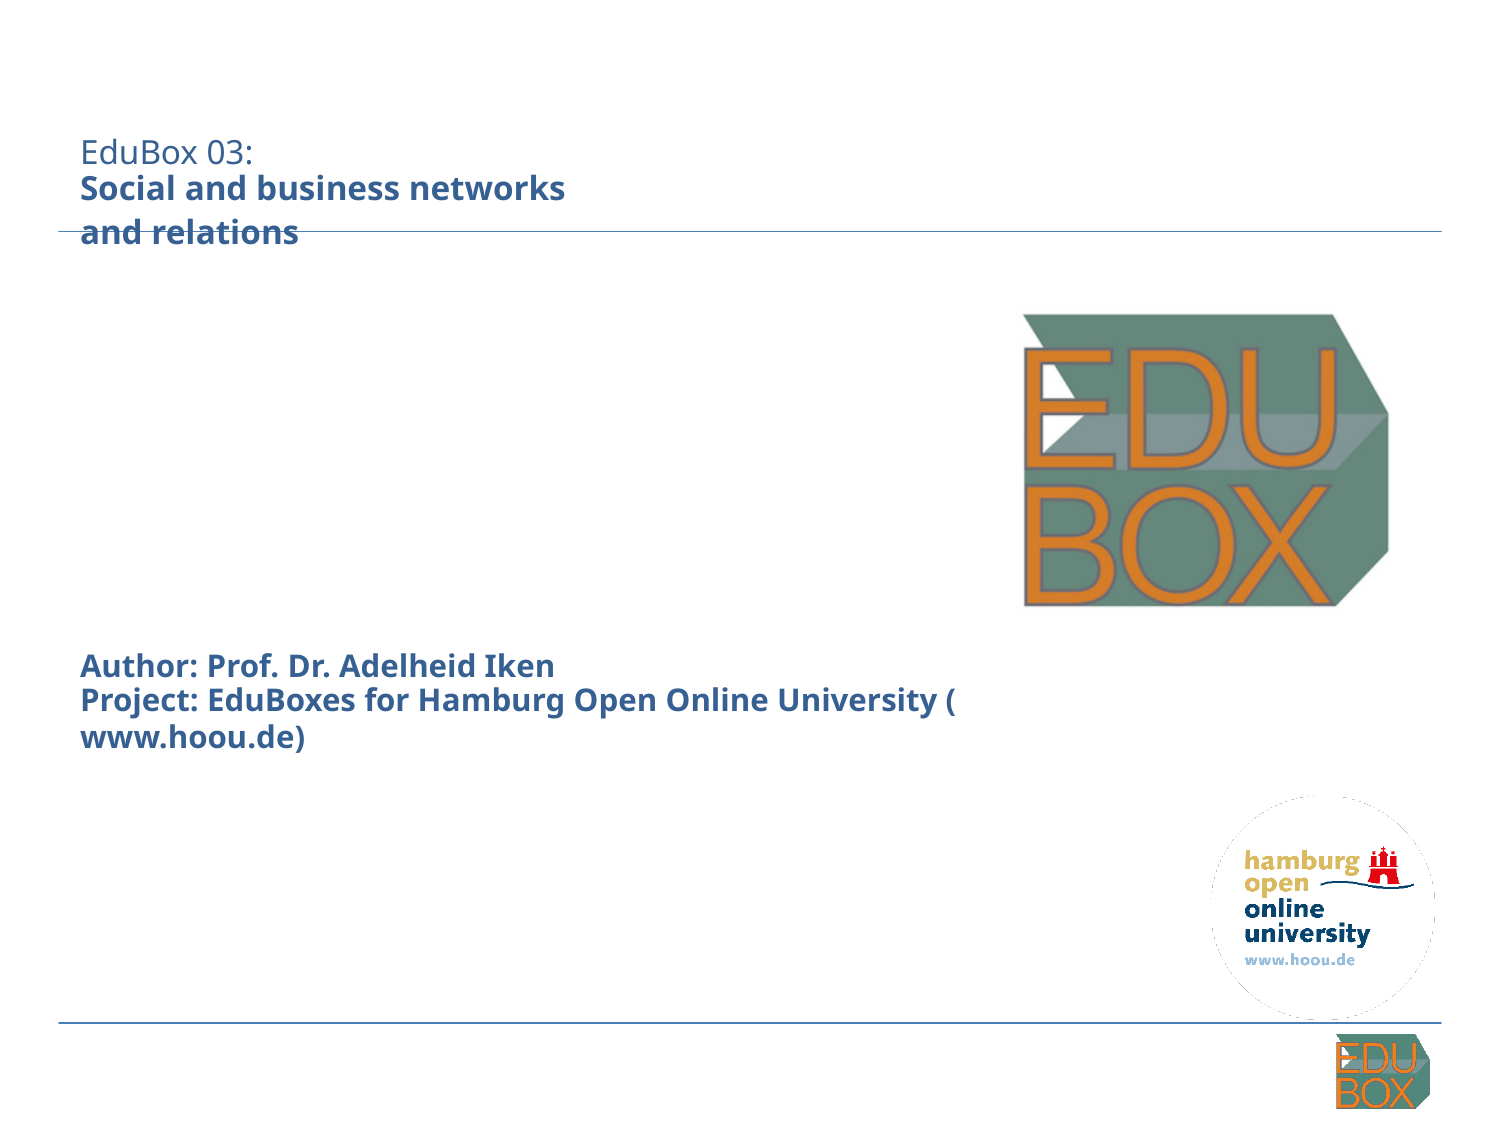

# EduBox 03: Social and business networks
and relations
Author: Prof. Dr. Adelheid Iken
Project: EduBoxes for Hamburg Open Online University (www.hoou.de)